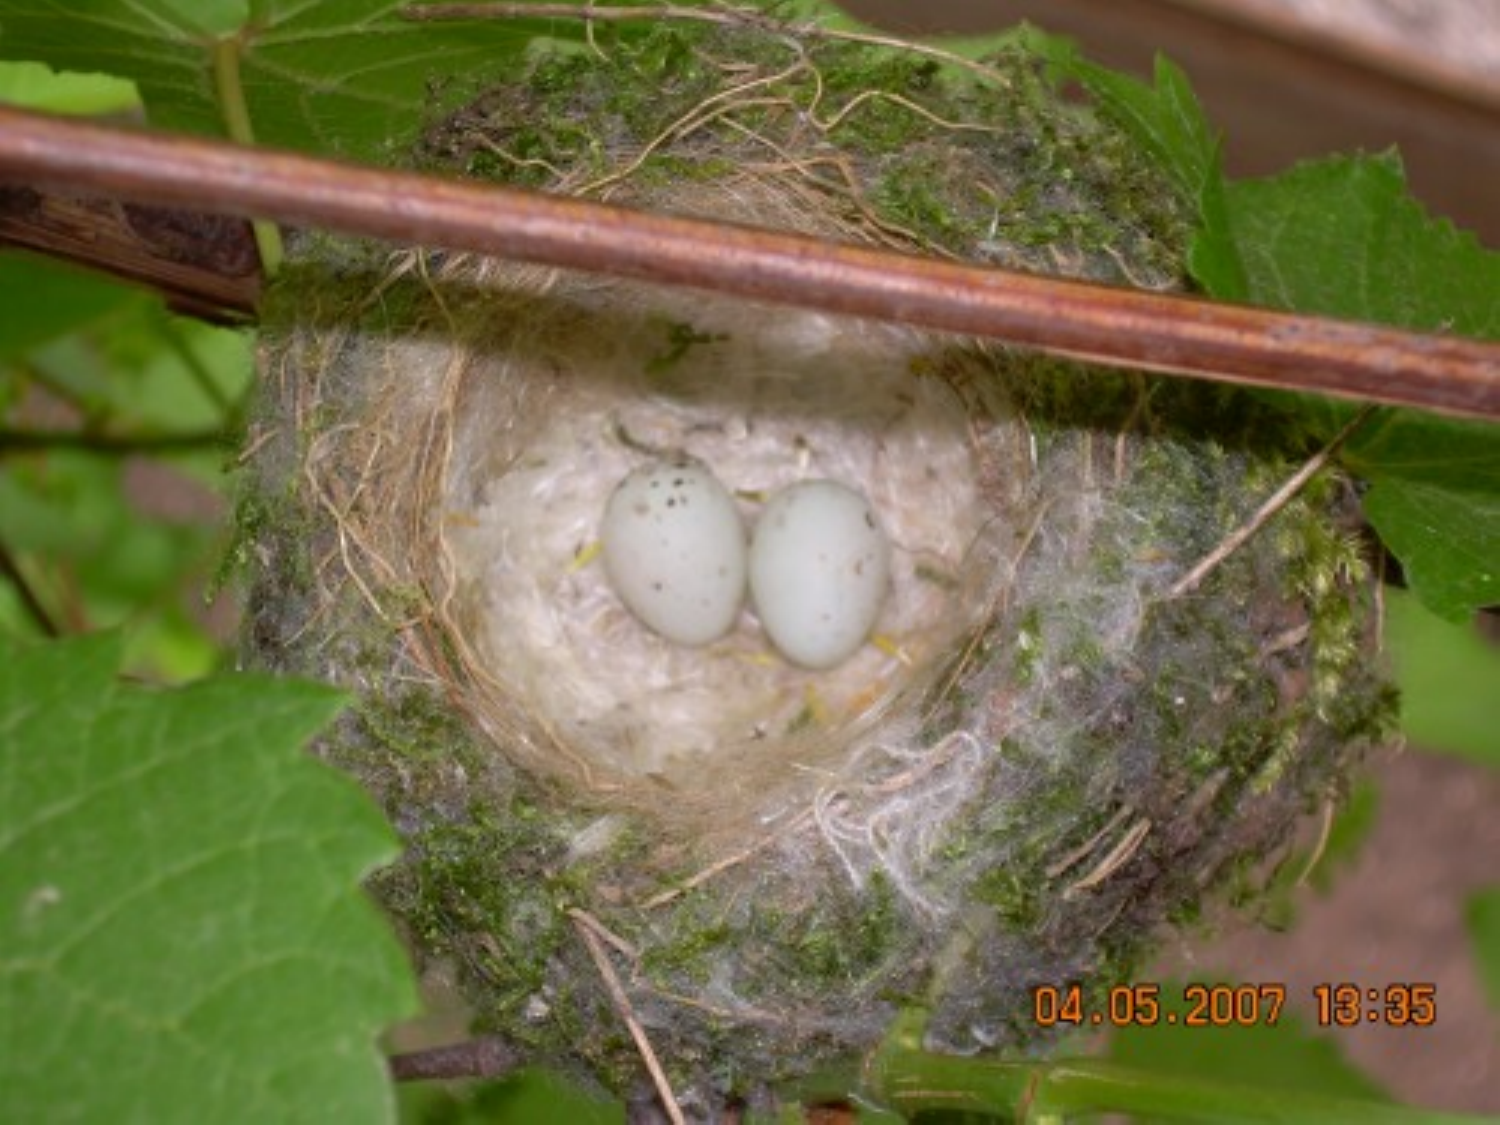

Način gradnje
 Gnezda so spletena, sezidana, izkopana ali nalepljena z veliko umetnostjo in pridnostjo. Gnezdo ni ptičji dom ampak je le začasna valilnica, ki izgubi svoj pomen kakor hitro mladički zapustijo gnezdo.
 Gradilni nagon se pojavi hkrati z razmnoževalnim in valilnim. Izredne graditvena sposobnosti se vzbudijo posebno pri samičkah in so navadno one gradbeni mojstri. Samci se zadovoljijo s tem, da prinašajo material in pomagajo pri gradnji, včasih pa je samec le opazovalec in zabava samico z žgolenjem.